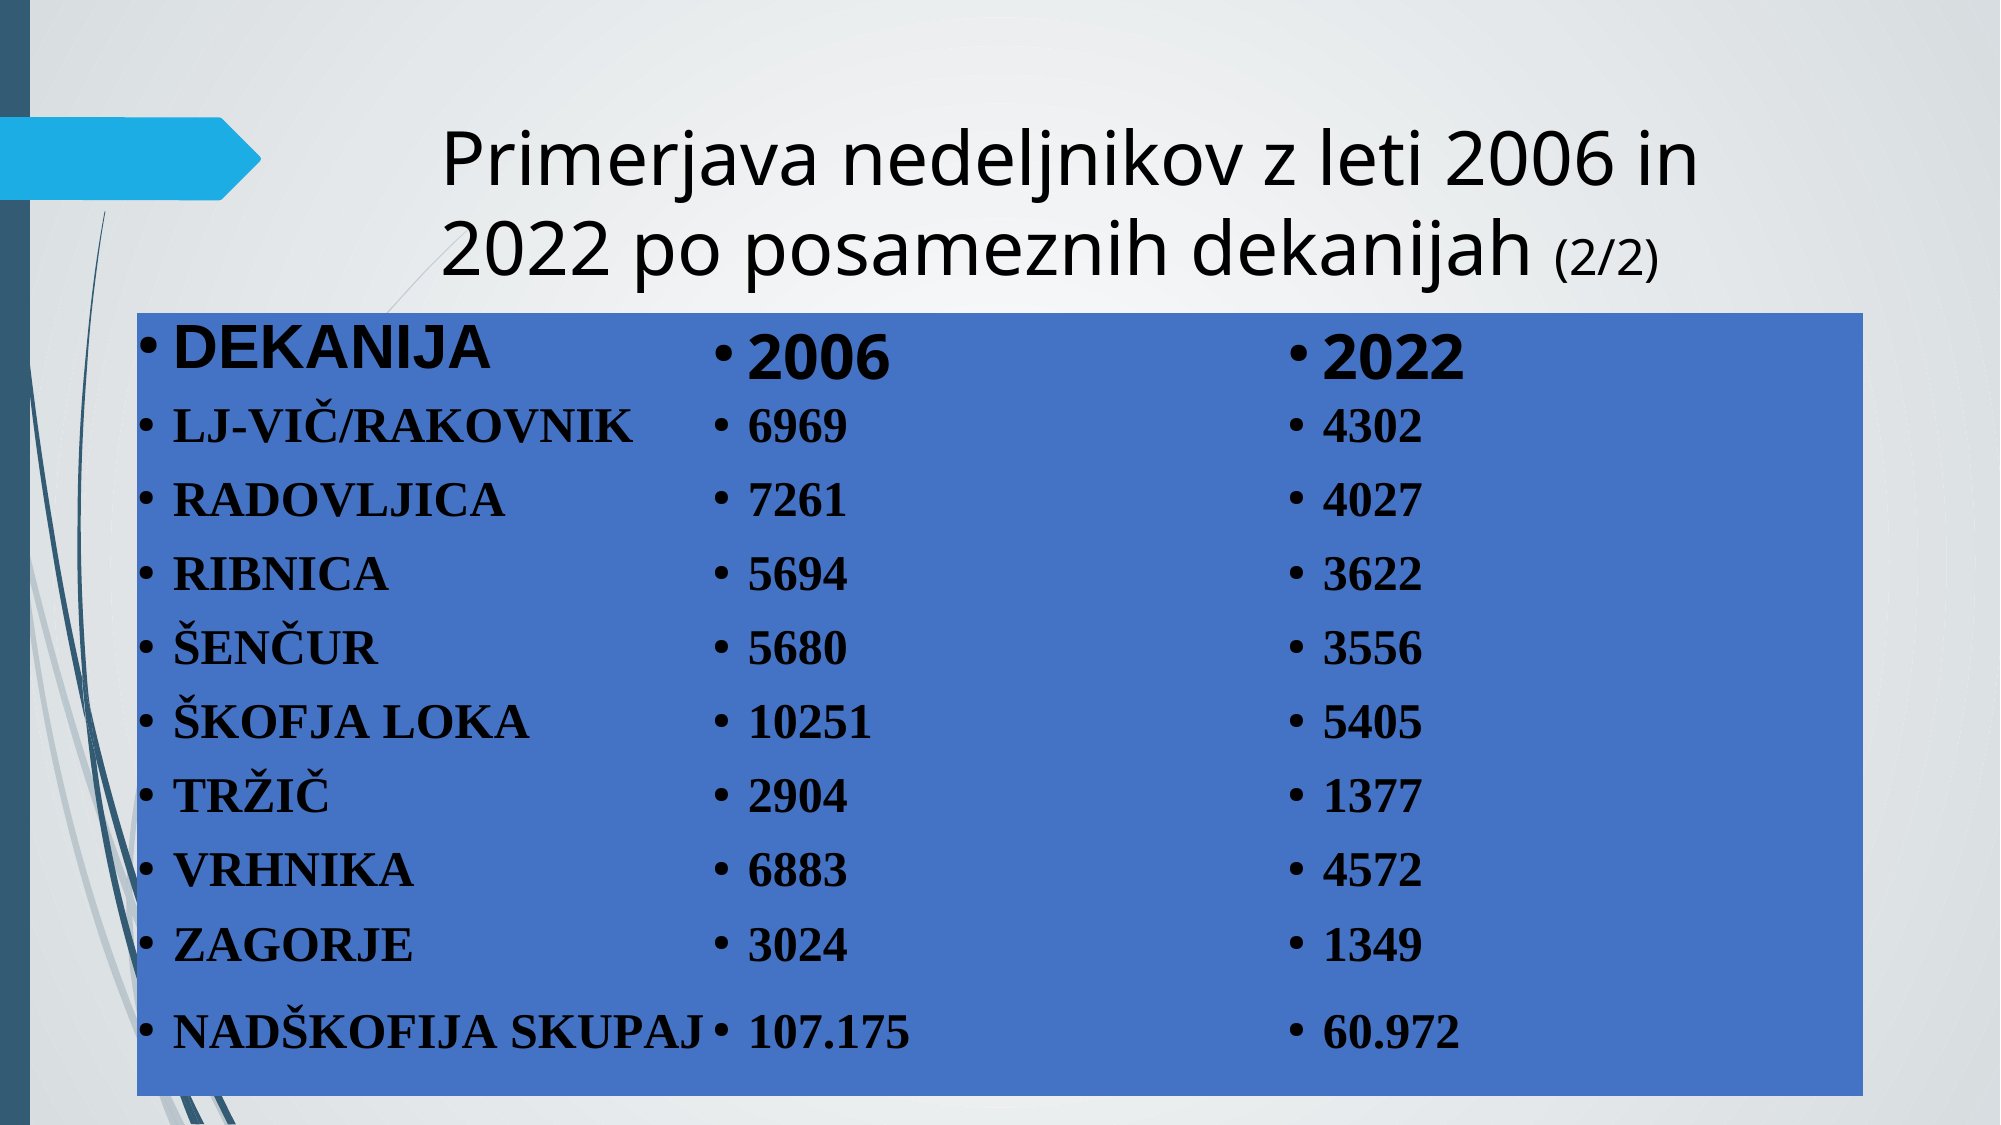

# Primerjava nedeljnikov z leti 2006 in 2022 po posameznih dekanijah (2/2)
| DEKANIJA | 2006 | 2022 |
| --- | --- | --- |
| LJ-VIČ/RAKOVNIK | 6969 | 4302 |
| RADOVLJICA | 7261 | 4027 |
| RIBNICA | 5694 | 3622 |
| ŠENČUR | 5680 | 3556 |
| ŠKOFJA LOKA | 10251 | 5405 |
| TRŽIČ | 2904 | 1377 |
| VRHNIKA | 6883 | 4572 |
| ZAGORJE | 3024 | 1349 |
| NADŠKOFIJA SKUPAJ | 107.175 | 60.972 |